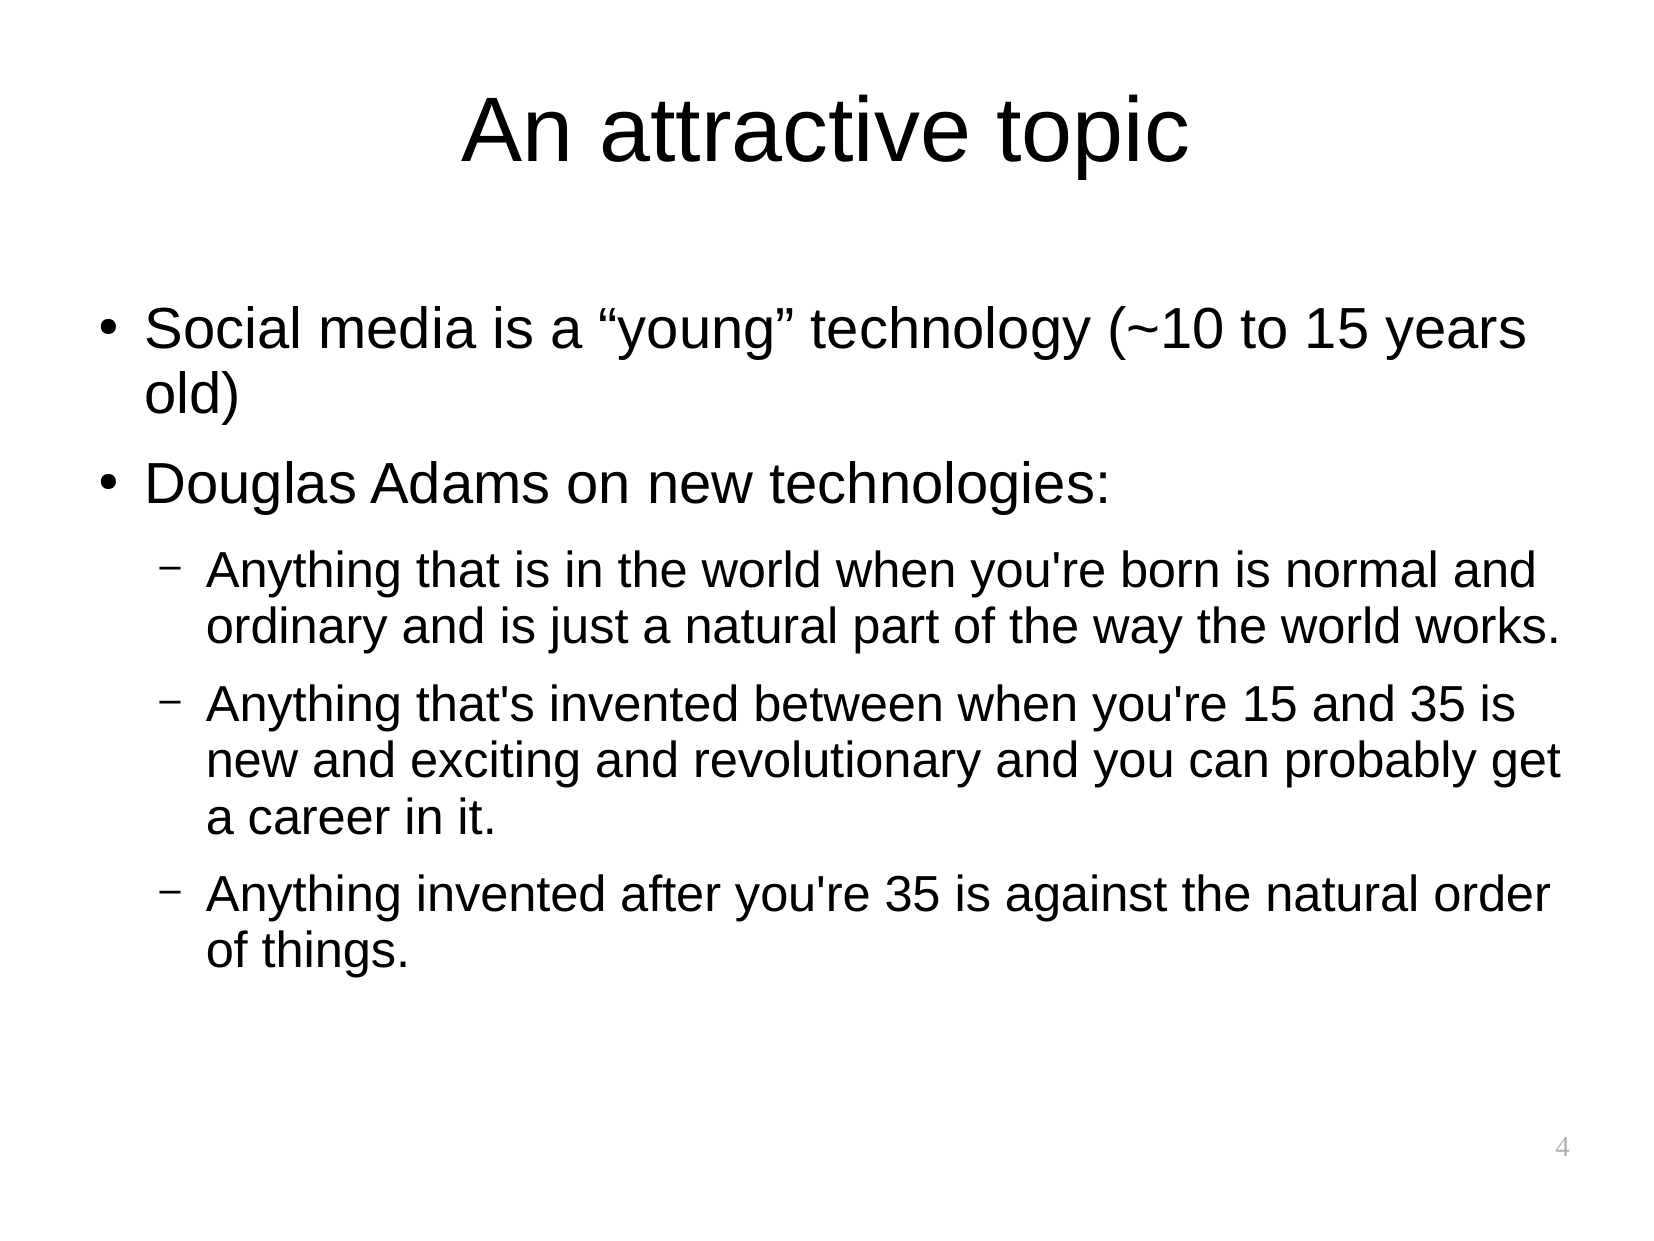

# An attractive topic
Social media is a “young” technology (~10 to 15 years old)
Douglas Adams on new technologies:
Anything that is in the world when you're born is normal and ordinary and is just a natural part of the way the world works.
Anything that's invented between when you're 15 and 35 is new and exciting and revolutionary and you can probably get a career in it.
Anything invented after you're 35 is against the natural order of things.
4